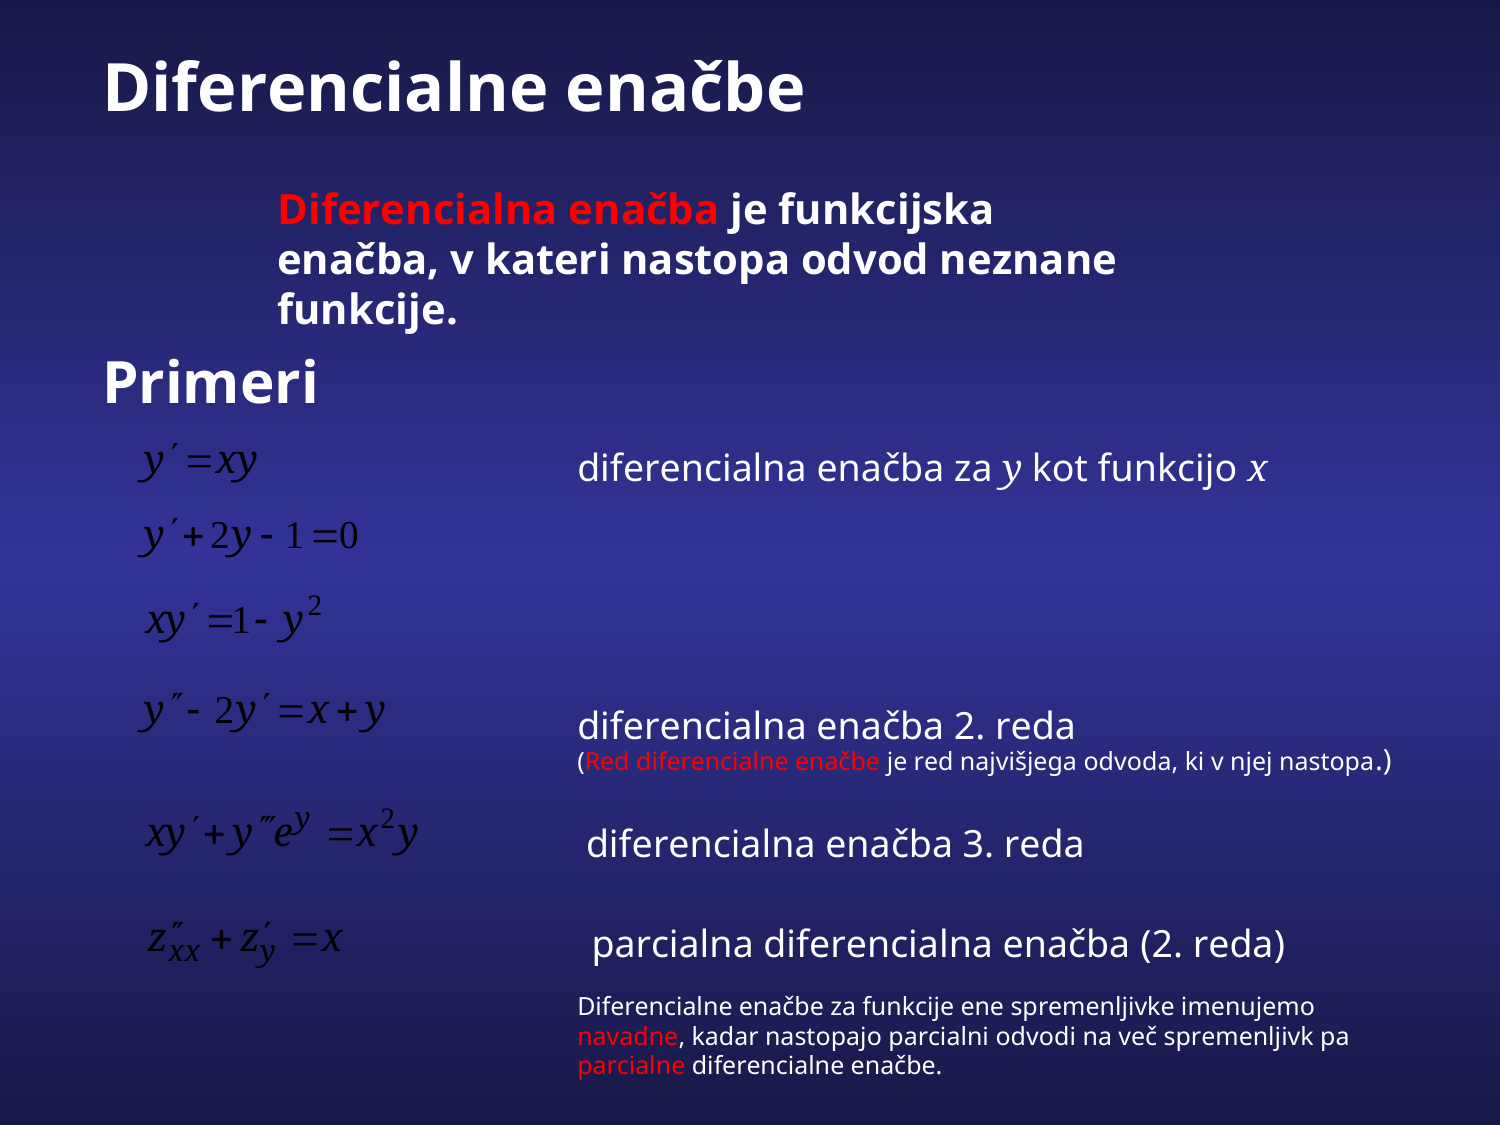

Diferencialne enačbe
Diferencialna enačba je funkcijska enačba, v kateri nastopa odvod neznane funkcije.
Primeri
diferencialna enačba za y kot funkcijo x
diferencialna enačba 2. reda
(Red diferencialne enačbe je red najvišjega odvoda, ki v njej nastopa.)
diferencialna enačba 3. reda
parcialna diferencialna enačba (2. reda)
Diferencialne enačbe za funkcije ene spremenljivke imenujemo navadne, kadar nastopajo parcialni odvodi na več spremenljivk pa parcialne diferencialne enačbe.